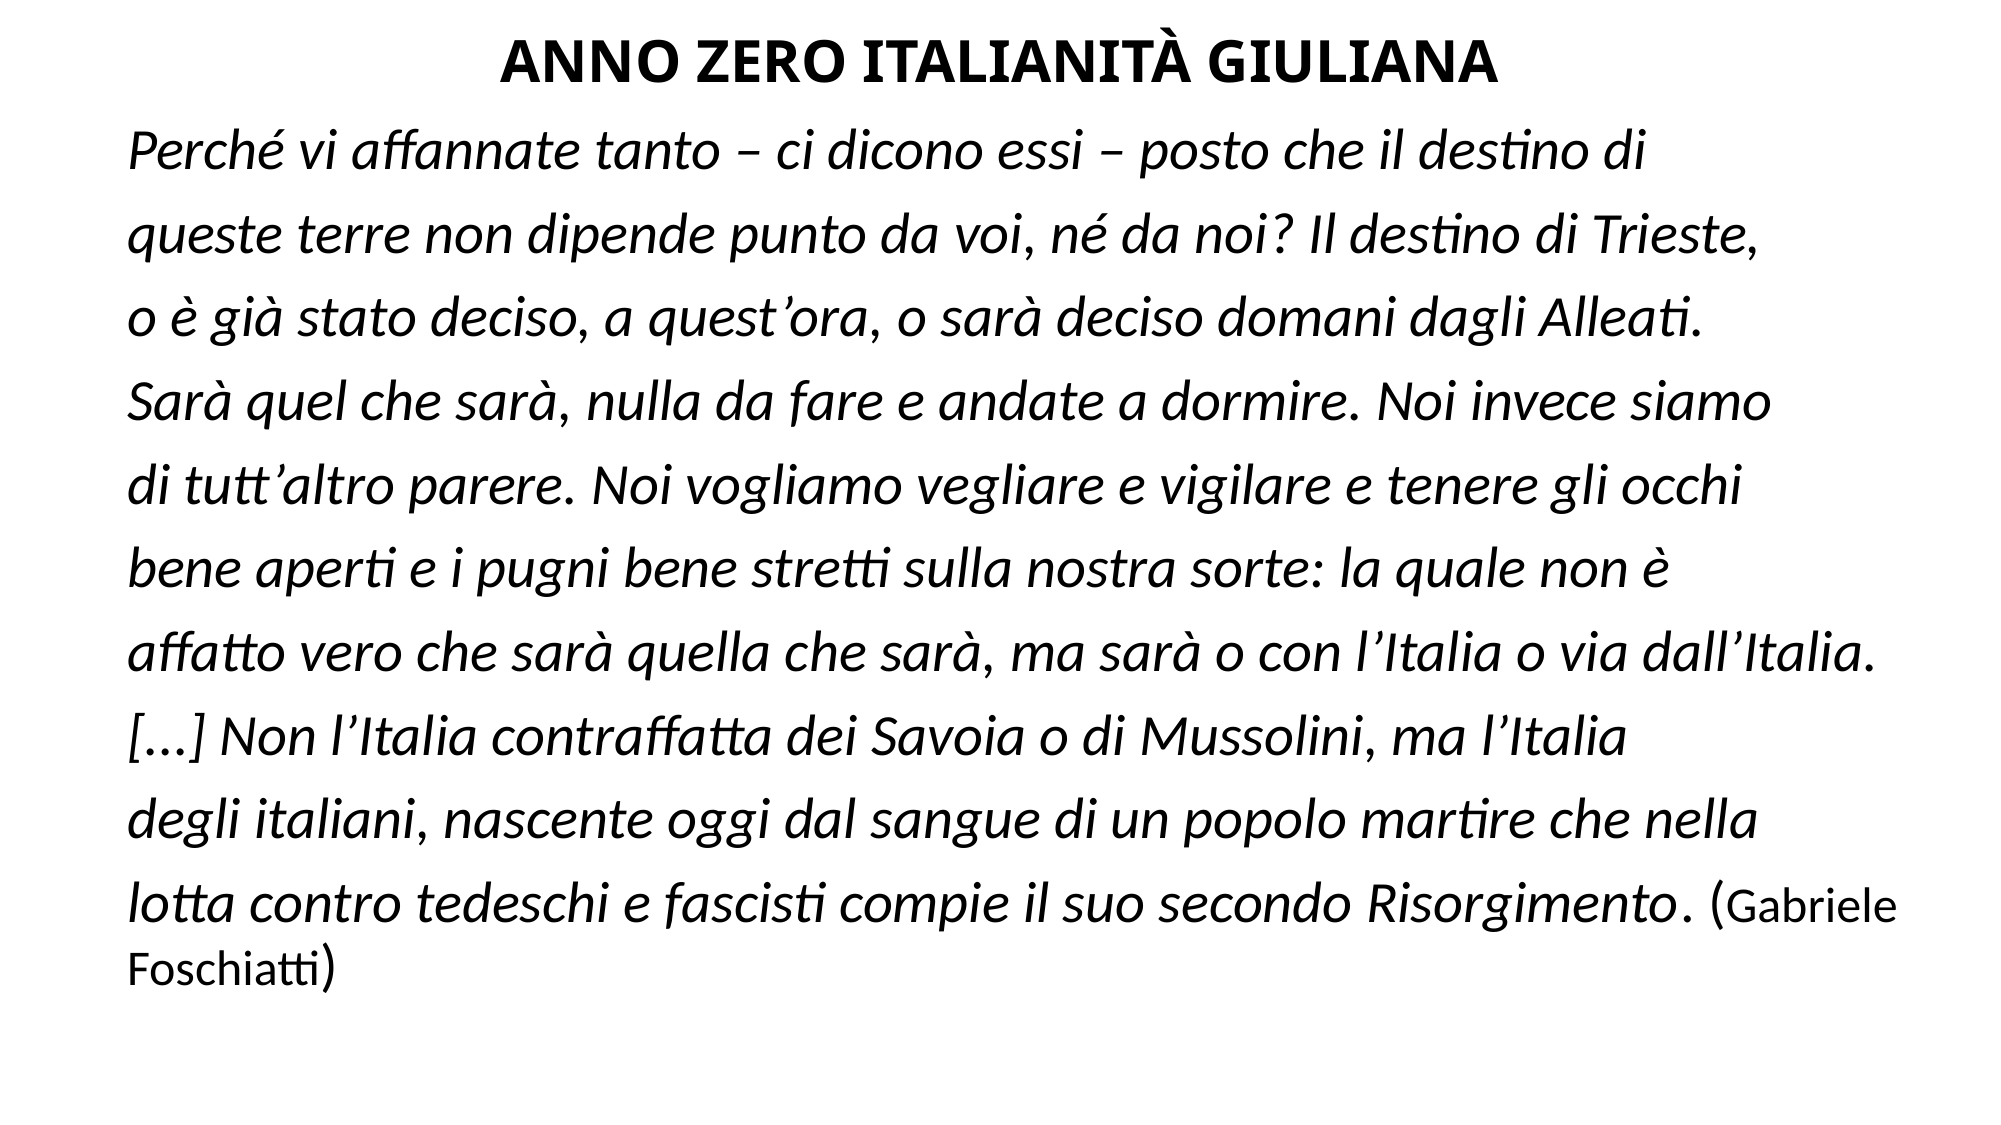

# ANNO ZERO ITALIANITÀ GIULIANA
Perché vi affannate tanto – ci dicono essi – posto che il destino di
queste terre non dipende punto da voi, né da noi? Il destino di Trieste,
o è già stato deciso, a quest’ora, o sarà deciso domani dagli Alleati.
Sarà quel che sarà, nulla da fare e andate a dormire. Noi invece siamo
di tutt’altro parere. Noi vogliamo vegliare e vigilare e tenere gli occhi
bene aperti e i pugni bene stretti sulla nostra sorte: la quale non è
affatto vero che sarà quella che sarà, ma sarà o con l’Italia o via dall’Italia.
[...] Non l’Italia contraffatta dei Savoia o di Mussolini, ma l’Italia
degli italiani, nascente oggi dal sangue di un popolo martire che nella
lotta contro tedeschi e fascisti compie il suo secondo Risorgimento. (Gabriele Foschiatti)